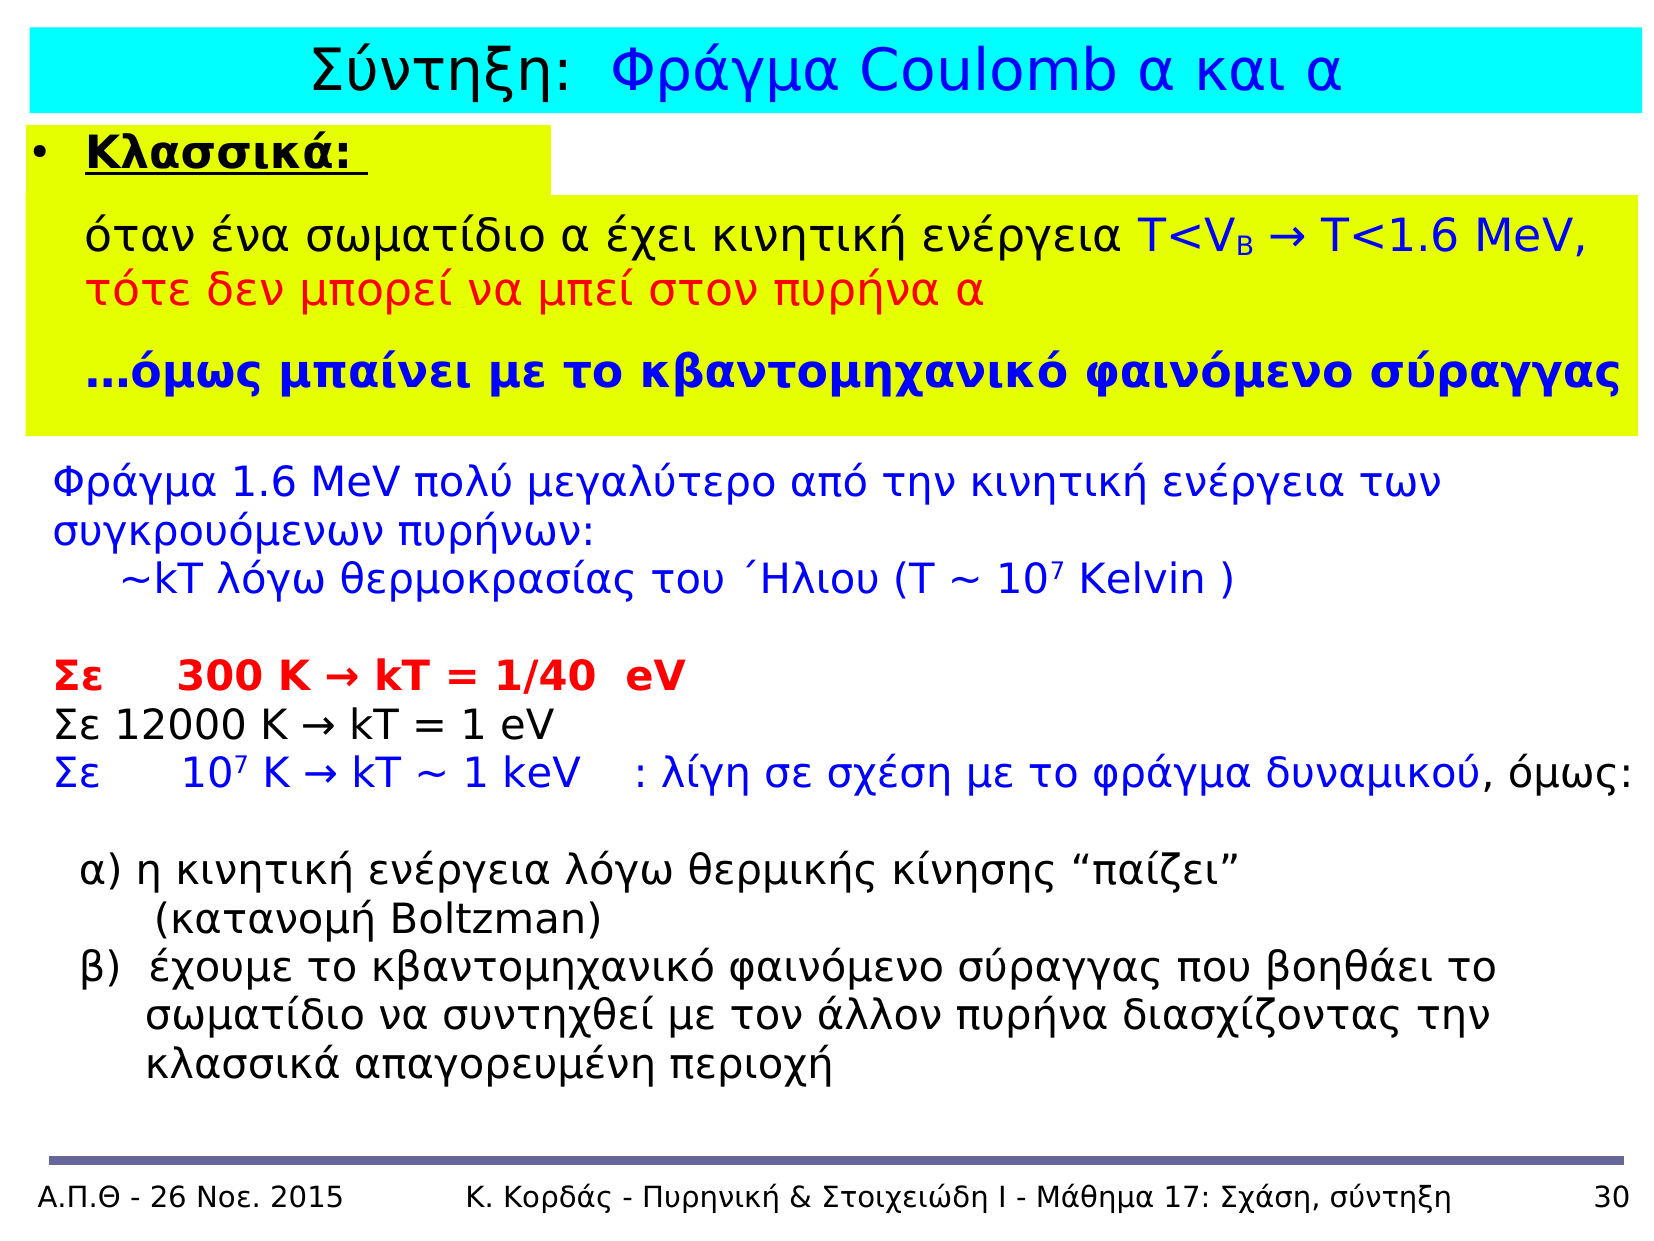

# Σύντηξη: Φράγμα Coulomb α και α
Κλασσικά:
όταν ένα σωματίδιο α έχει κινητική ενέργεια Τ<VB → Τ<1.6 MeV, τότε δεν μπορεί να μπεί στον πυρήνα α
…όμως μπαίνει με το κβαντομηχανικό φαινόμενο σύραγγας
Φράγμα 1.6 ΜeV πολύ μεγαλύτερο από την κινητική ενέργεια των συγκρουόμενων πυρήνων:
 ~kΤ λόγω θερμοκρασίας του ´Ηλιου (T ~ 107 Kelvin )
Σε 300 Κ → kT = 1/40 eV
Σε 12000 Κ → kT = 1 eV
Σε 107 K → kT ~ 1 keV : λίγη σε σχέση με το φράγμα δυναμικού, όμως:
 α) η κινητική ενέργεια λόγω θερμικής κίνησης “παίζει”
	 (κατανομή Boltzman)
 β) έχουμε το κβαντομηχανικό φαινόμενο σύραγγας που βοηθάει το σωματίδιο να συντηχθεί με τον άλλον πυρήνα διασχίζοντας την κλασσικά απαγορευμένη περιοχή
Α.Π.Θ - 26 Νοε. 2015
Κ. Κορδάς - Πυρηνική & Στοιχειώδη Ι - Μάθημα 17: Σχάση, σύντηξη
30